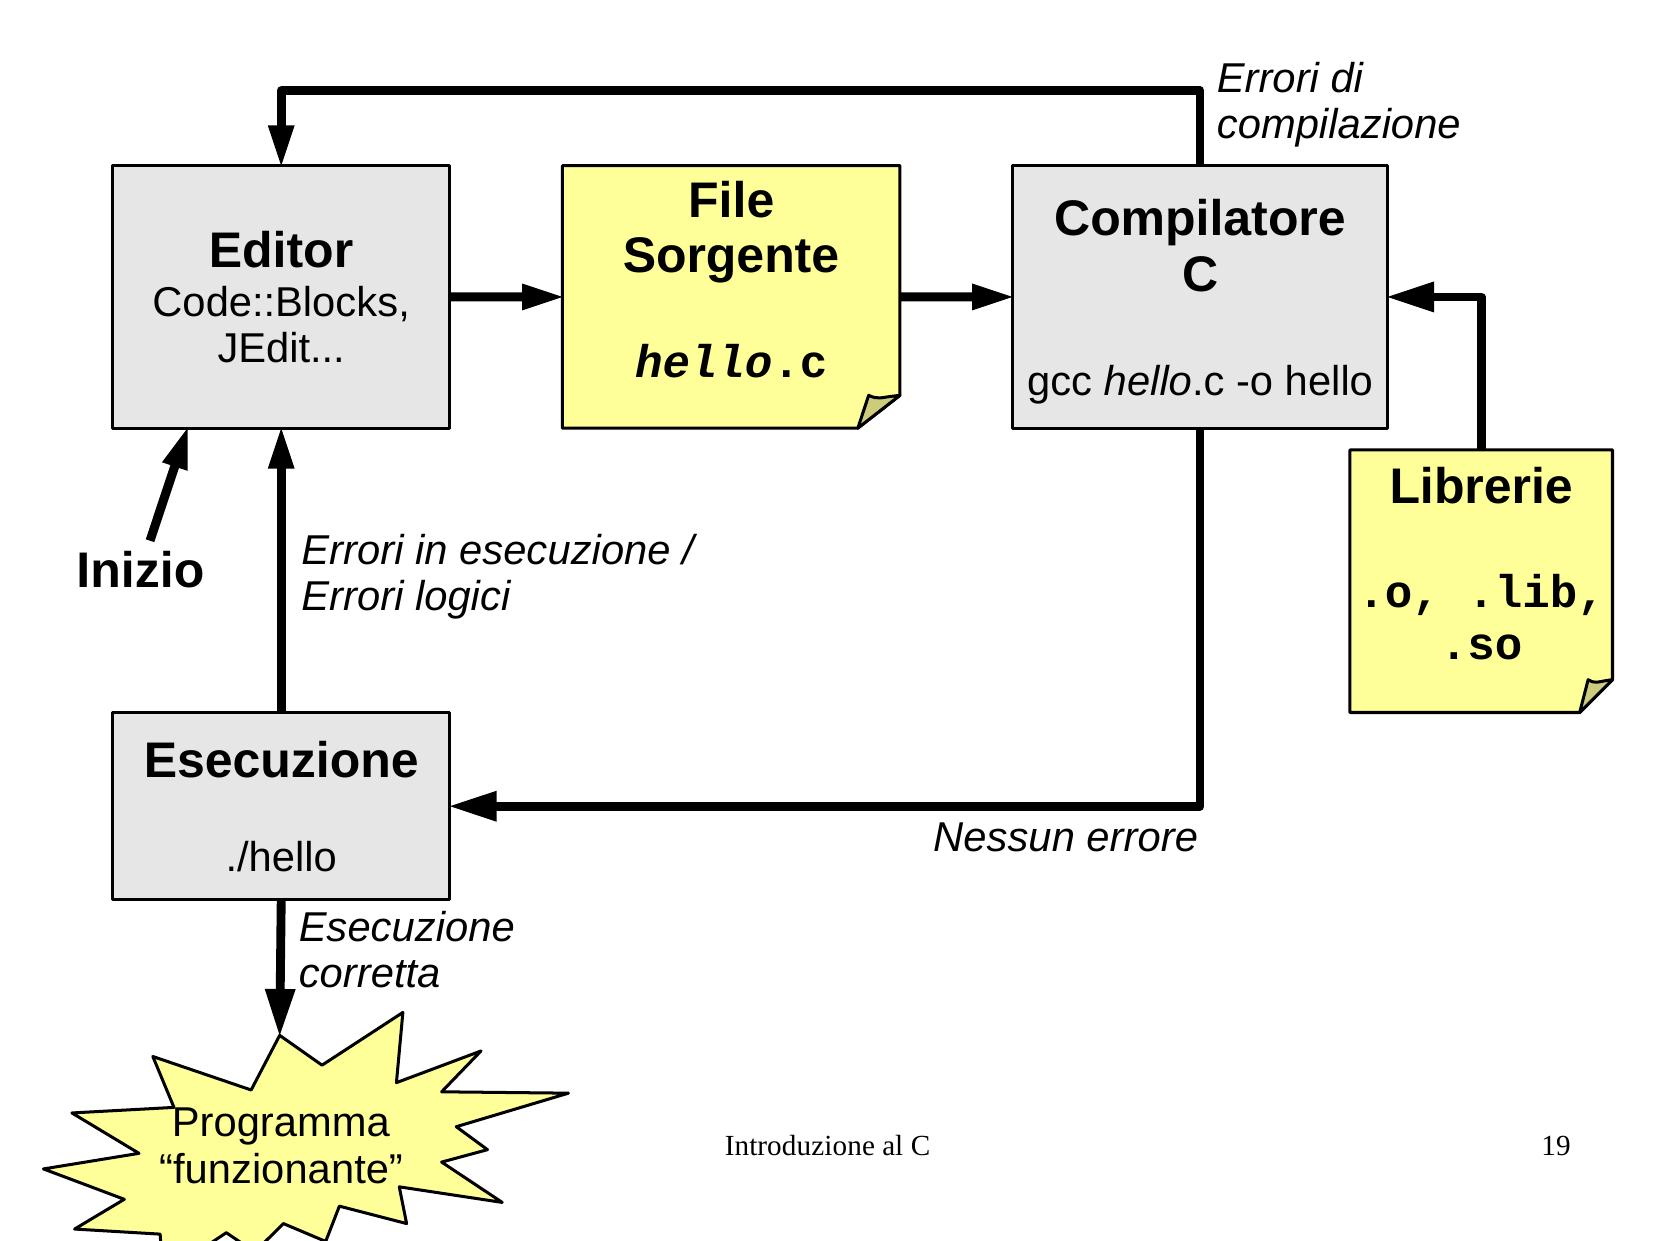

Errori di
compilazione
Editor
Code::Blocks,
JEdit...
File
Sorgente
hello.c
Compilatore
C
gcc hello.c -o hello
Librerie
.o, .lib,
.so
Errori in esecuzione /
Errori logici
Inizio
Esecuzione
./hello
Nessun errore
Esecuzione
corretta
Programma
“funzionante”
Introduzione al C
19